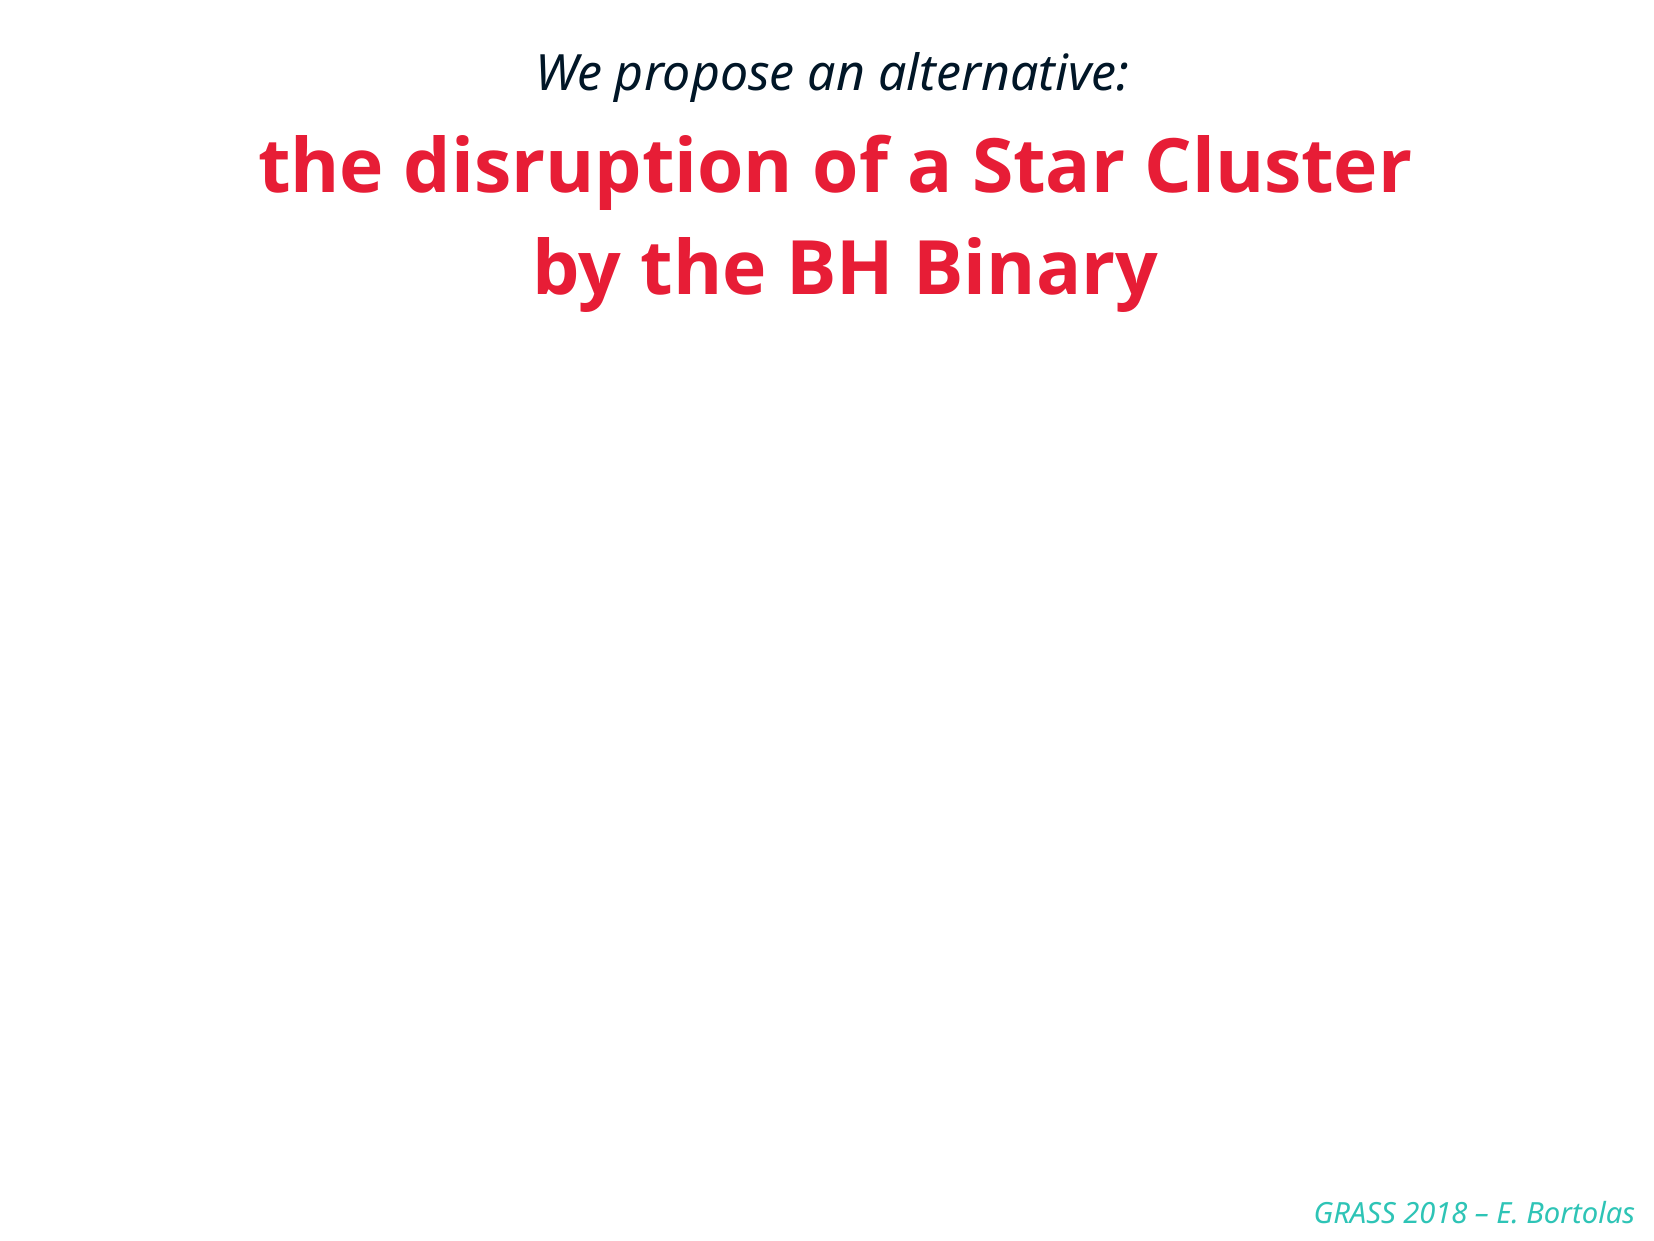

We propose an alternative:
the disruption of a Star Cluster
by the BH Binary
GRASS 2018 – E. Bortolas